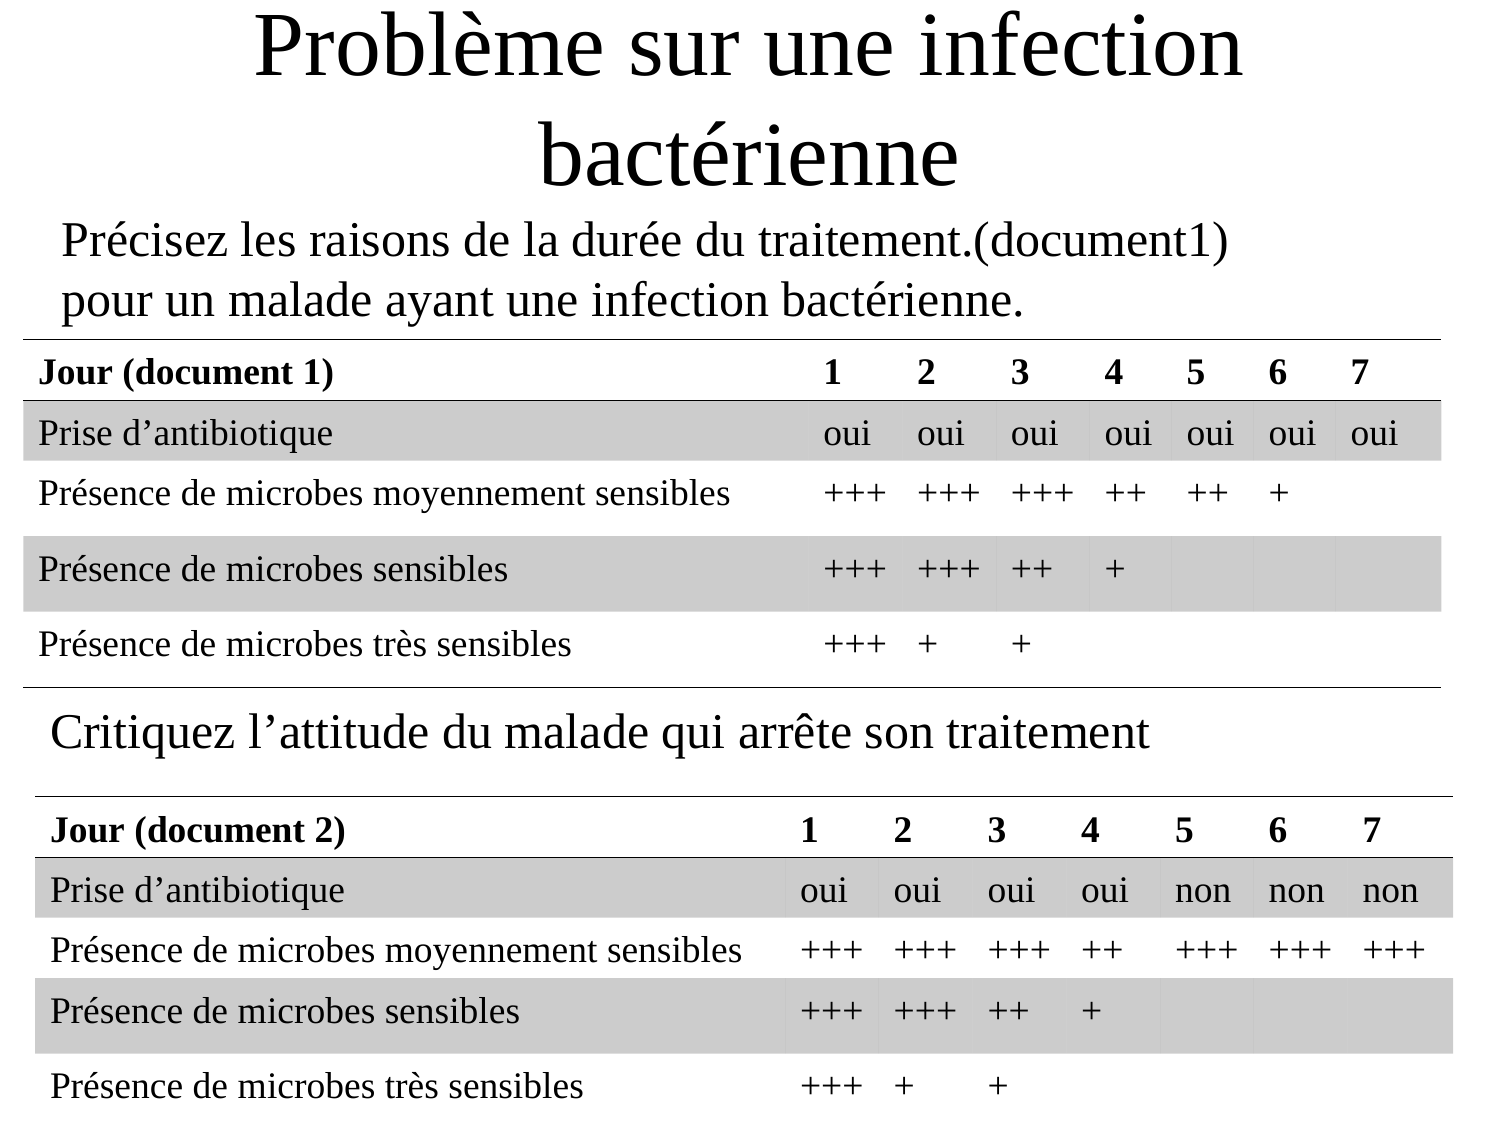

# Problème sur une infection bactérienne
Précisez les raisons de la durée du traitement.(document1) pour un malade ayant une infection bactérienne.
| Jour (document 1) | 1 | 2 | 3 | 4 | 5 | 6 | 7 |
| --- | --- | --- | --- | --- | --- | --- | --- |
| Prise d’antibiotique | oui | oui | oui | oui | oui | oui | oui |
| Présence de microbes moyennement sensibles | +++ | +++ | +++ | ++ | ++ | + | |
| Présence de microbes sensibles | +++ | +++ | ++ | + | | | |
| Présence de microbes très sensibles | +++ | + | + | | | | |
Critiquez l’attitude du malade qui arrête son traitement
| Jour (document 2) | 1 | 2 | 3 | 4 | 5 | 6 | 7 |
| --- | --- | --- | --- | --- | --- | --- | --- |
| Prise d’antibiotique | oui | oui | oui | oui | non | non | non |
| Présence de microbes moyennement sensibles | +++ | +++ | +++ | ++ | +++ | +++ | +++ |
| Présence de microbes sensibles | +++ | +++ | ++ | + | | | |
| Présence de microbes très sensibles | +++ | + | + | | | | |